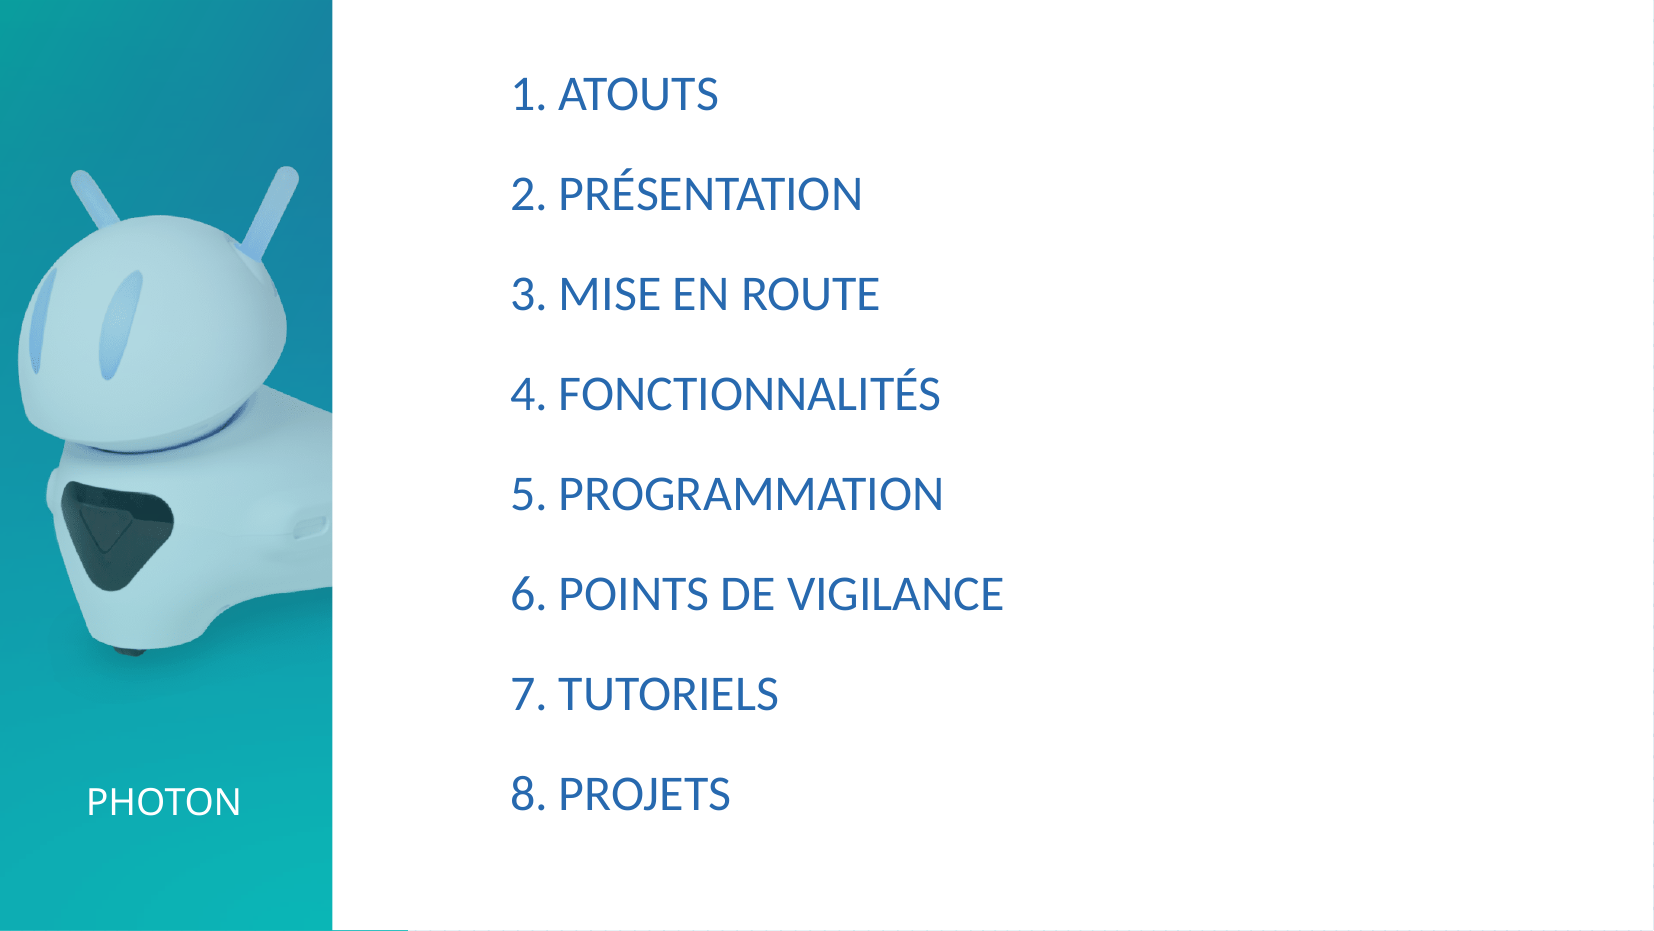

ATOUTS
 PRÉSENTATION
 MISE EN ROUTE
 FONCTIONNALITÉS
 PROGRAMMATION
 POINTS DE VIGILANCE
 TUTORIELS
 PROJETS
PHOTON